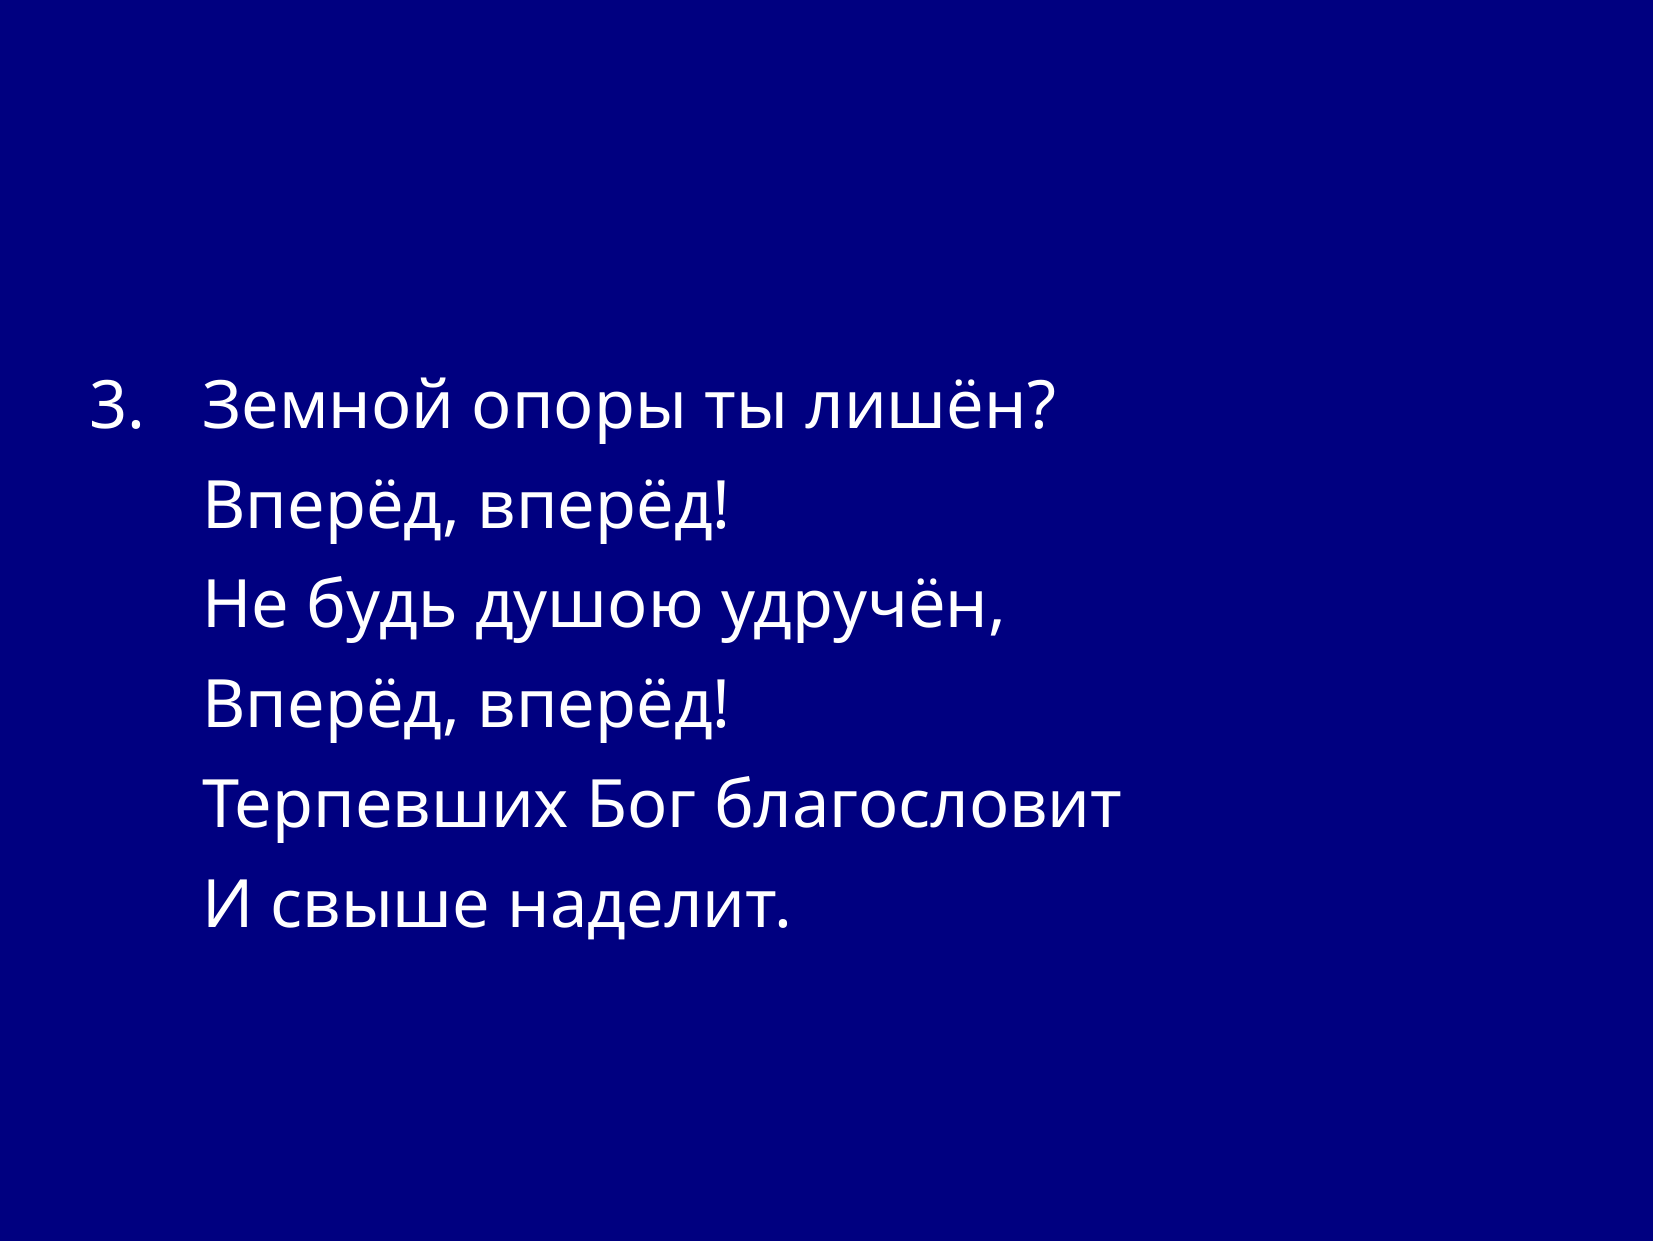

3.	Земной опоры ты лишён?
	Вперёд, вперёд!
	Не будь душою удручён,
	Вперёд, вперёд!
	Терпевших Бог благословит
	И свыше наделит.